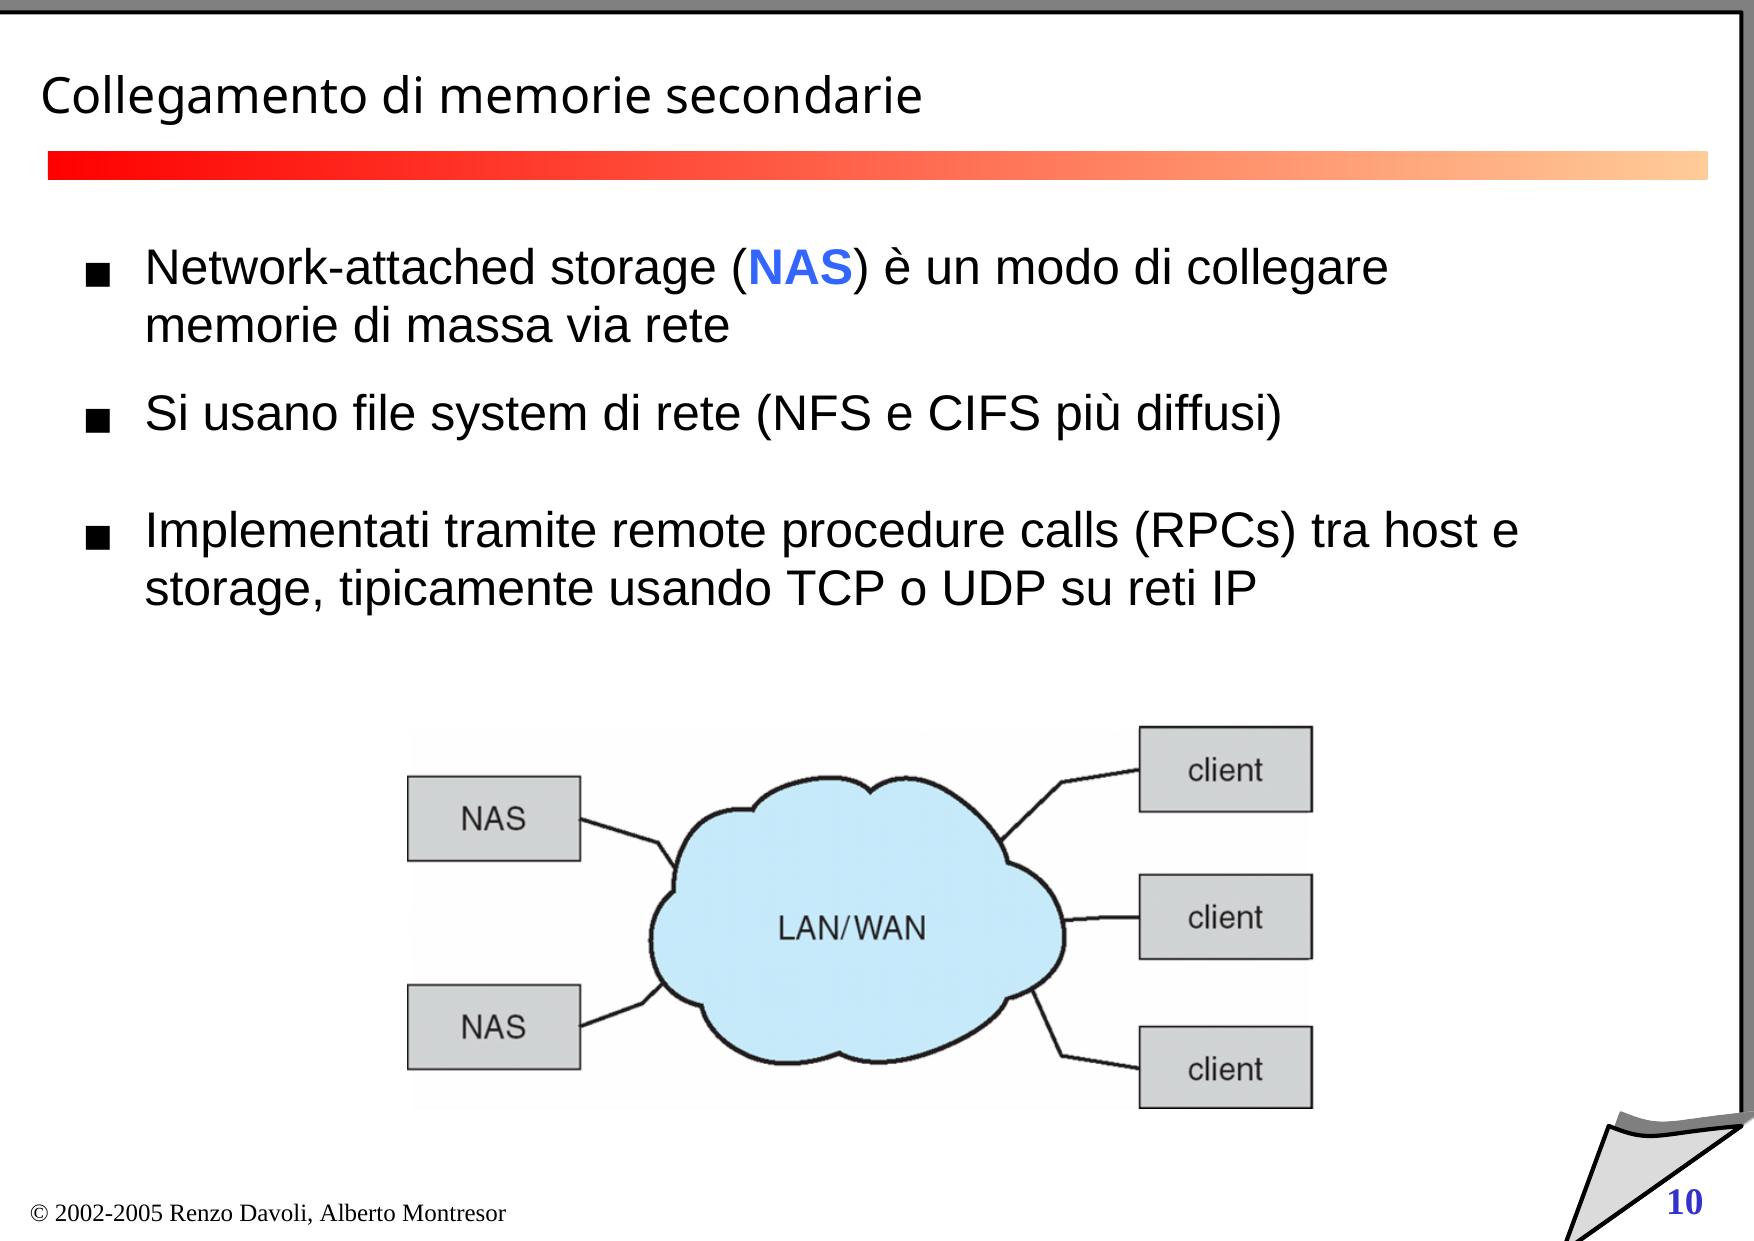

# Collegamento di memorie secondarie
n	Network-attached storage (NAS) è un modo di collegare memorie di massa via rete
n	Si usano file system di rete (NFS e CIFS più diffusi)
n	Implementati tramite remote procedure calls (RPCs) tra host e storage, tipicamente usando TCP o UDP su reti IP